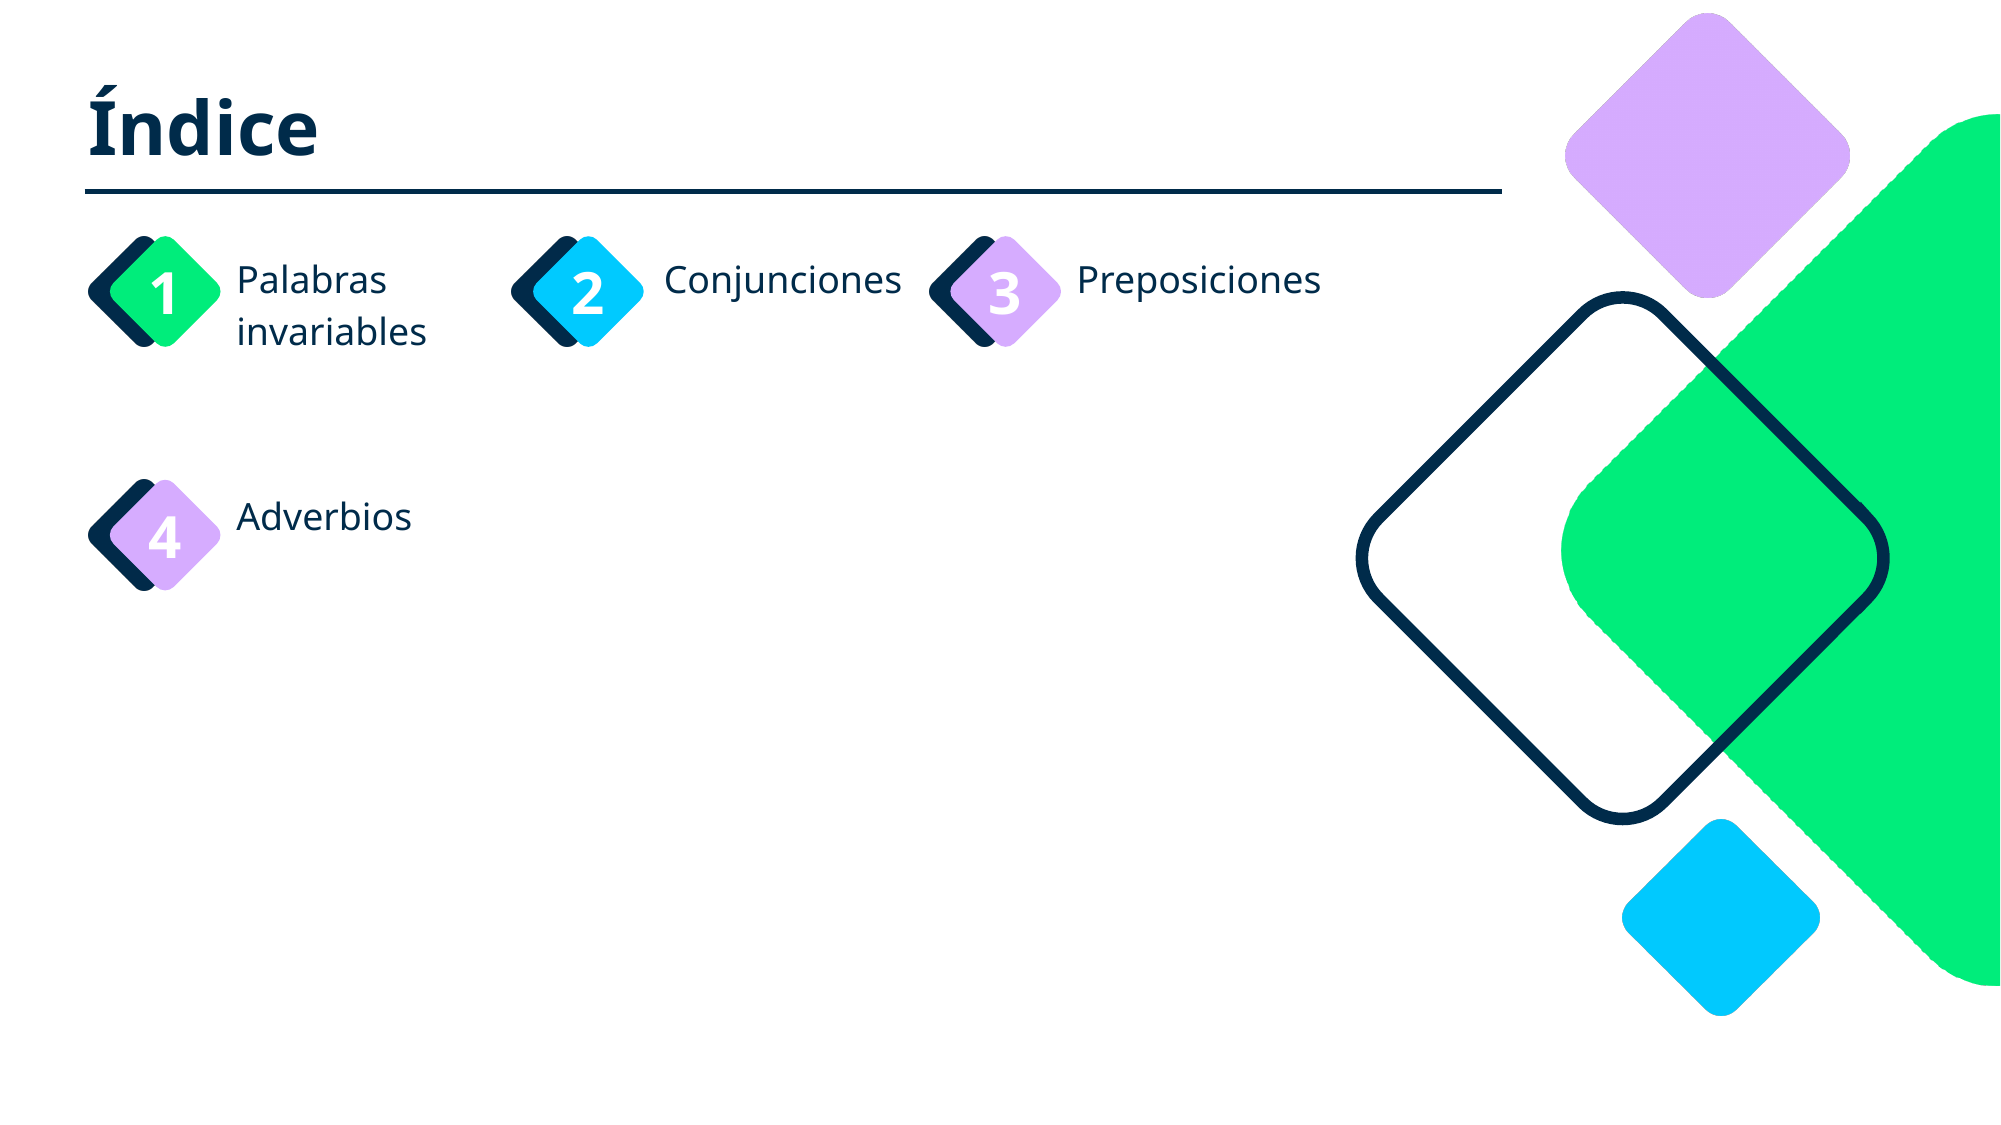

# Índice
Palabras invariables
Conjunciones
Preposiciones
1
2
3
Adverbios
4